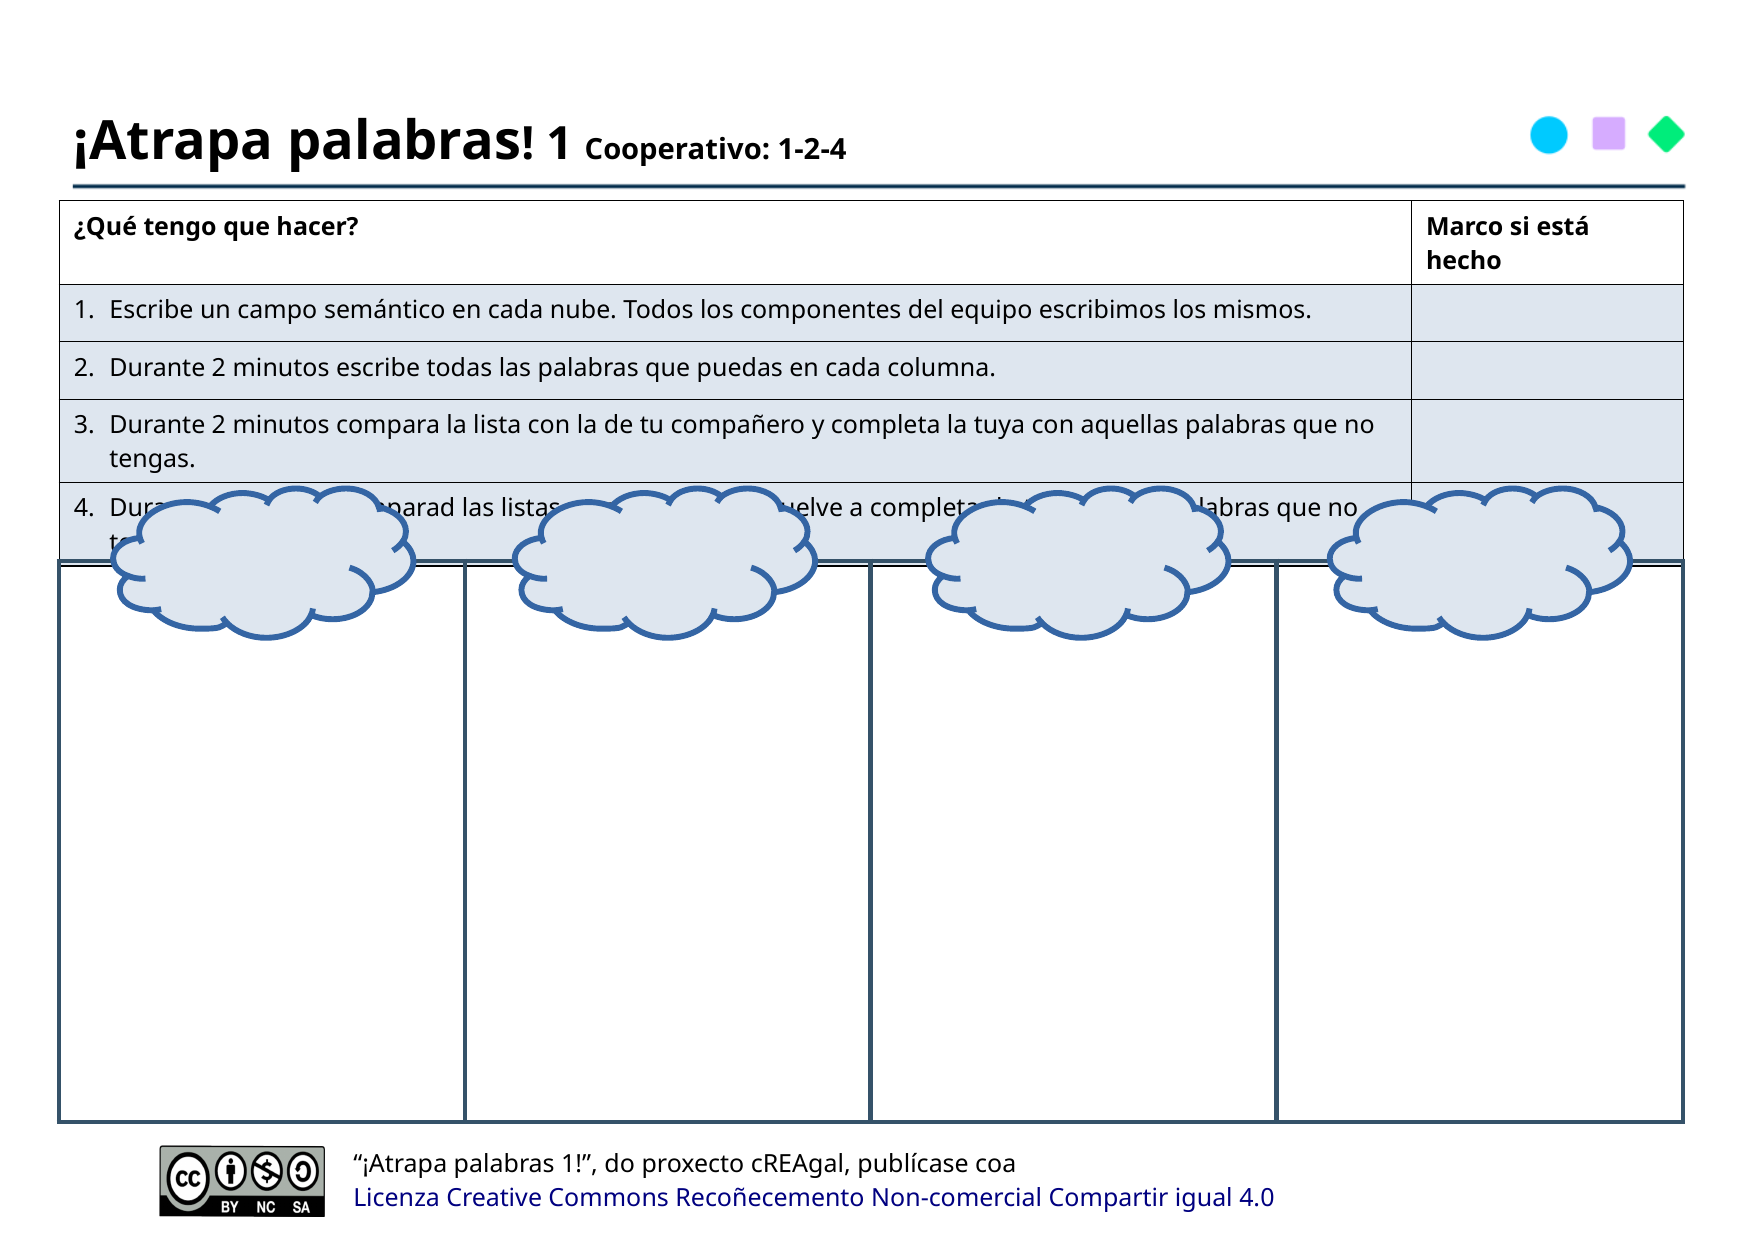

¡Atrapa palabras! 1 Cooperativo: 1-2-4
| ¿Qué tengo que hacer? | Marco si está hecho |
| --- | --- |
| Escribe un campo semántico en cada nube. Todos los componentes del equipo escribimos los mismos. | |
| Durante 2 minutos escribe todas las palabras que puedas en cada columna. | |
| Durante 2 minutos compara la lista con la de tu compañero y completa la tuya con aquellas palabras que no tengas. | |
| Durante 4 minutos comparad las listas en equipo de 4 y vuelve a completar la tuya con las palabras que no tengas. | |
| | | | |
| --- | --- | --- | --- |
“¡Atrapa palabras 1!”, do proxecto cREAgal, publícase coa Licenza Creative Commons Recoñecemento Non-comercial Compartir igual 4.0